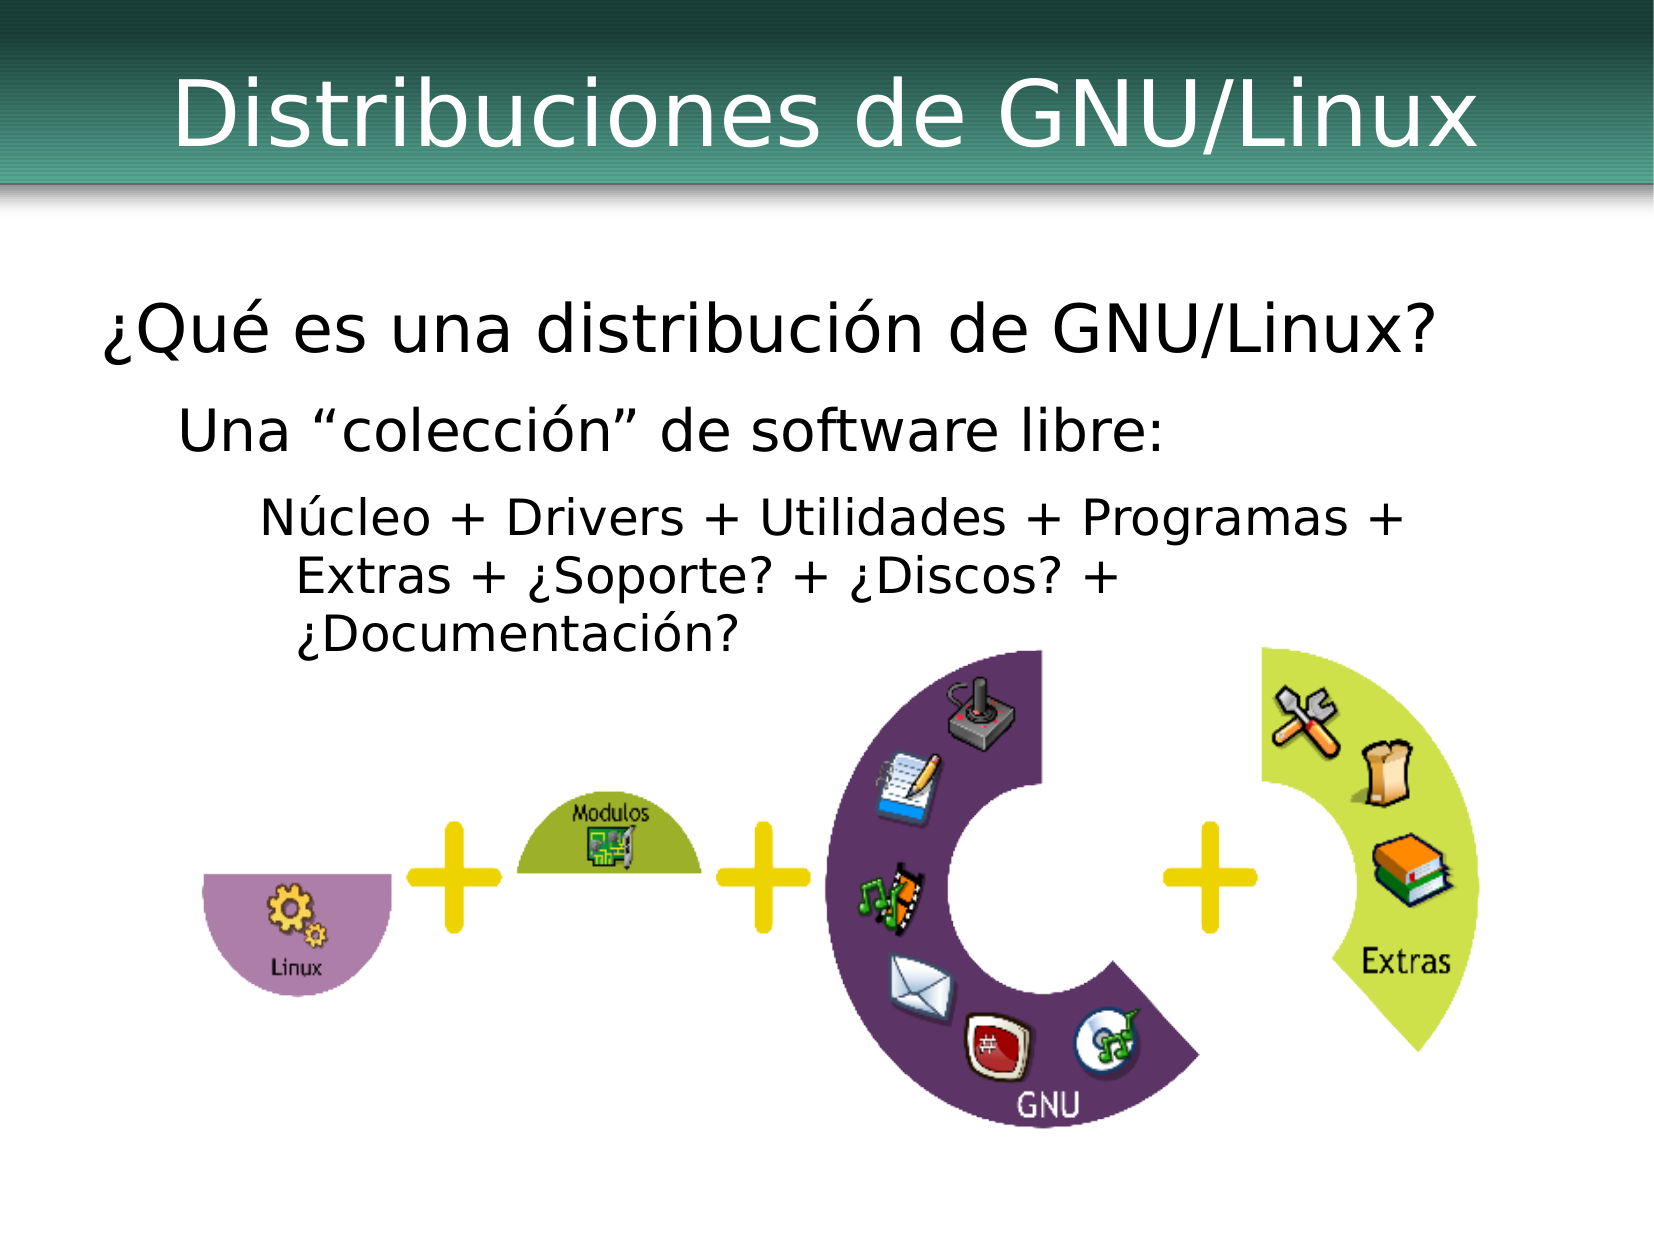

# Distribuciones de GNU/Linux
¿Qué es una distribución de GNU/Linux?
Una “colección” de software libre:
Núcleo + Drivers + Utilidades + Programas + Extras + ¿Soporte? + ¿Discos? + ¿Documentación?